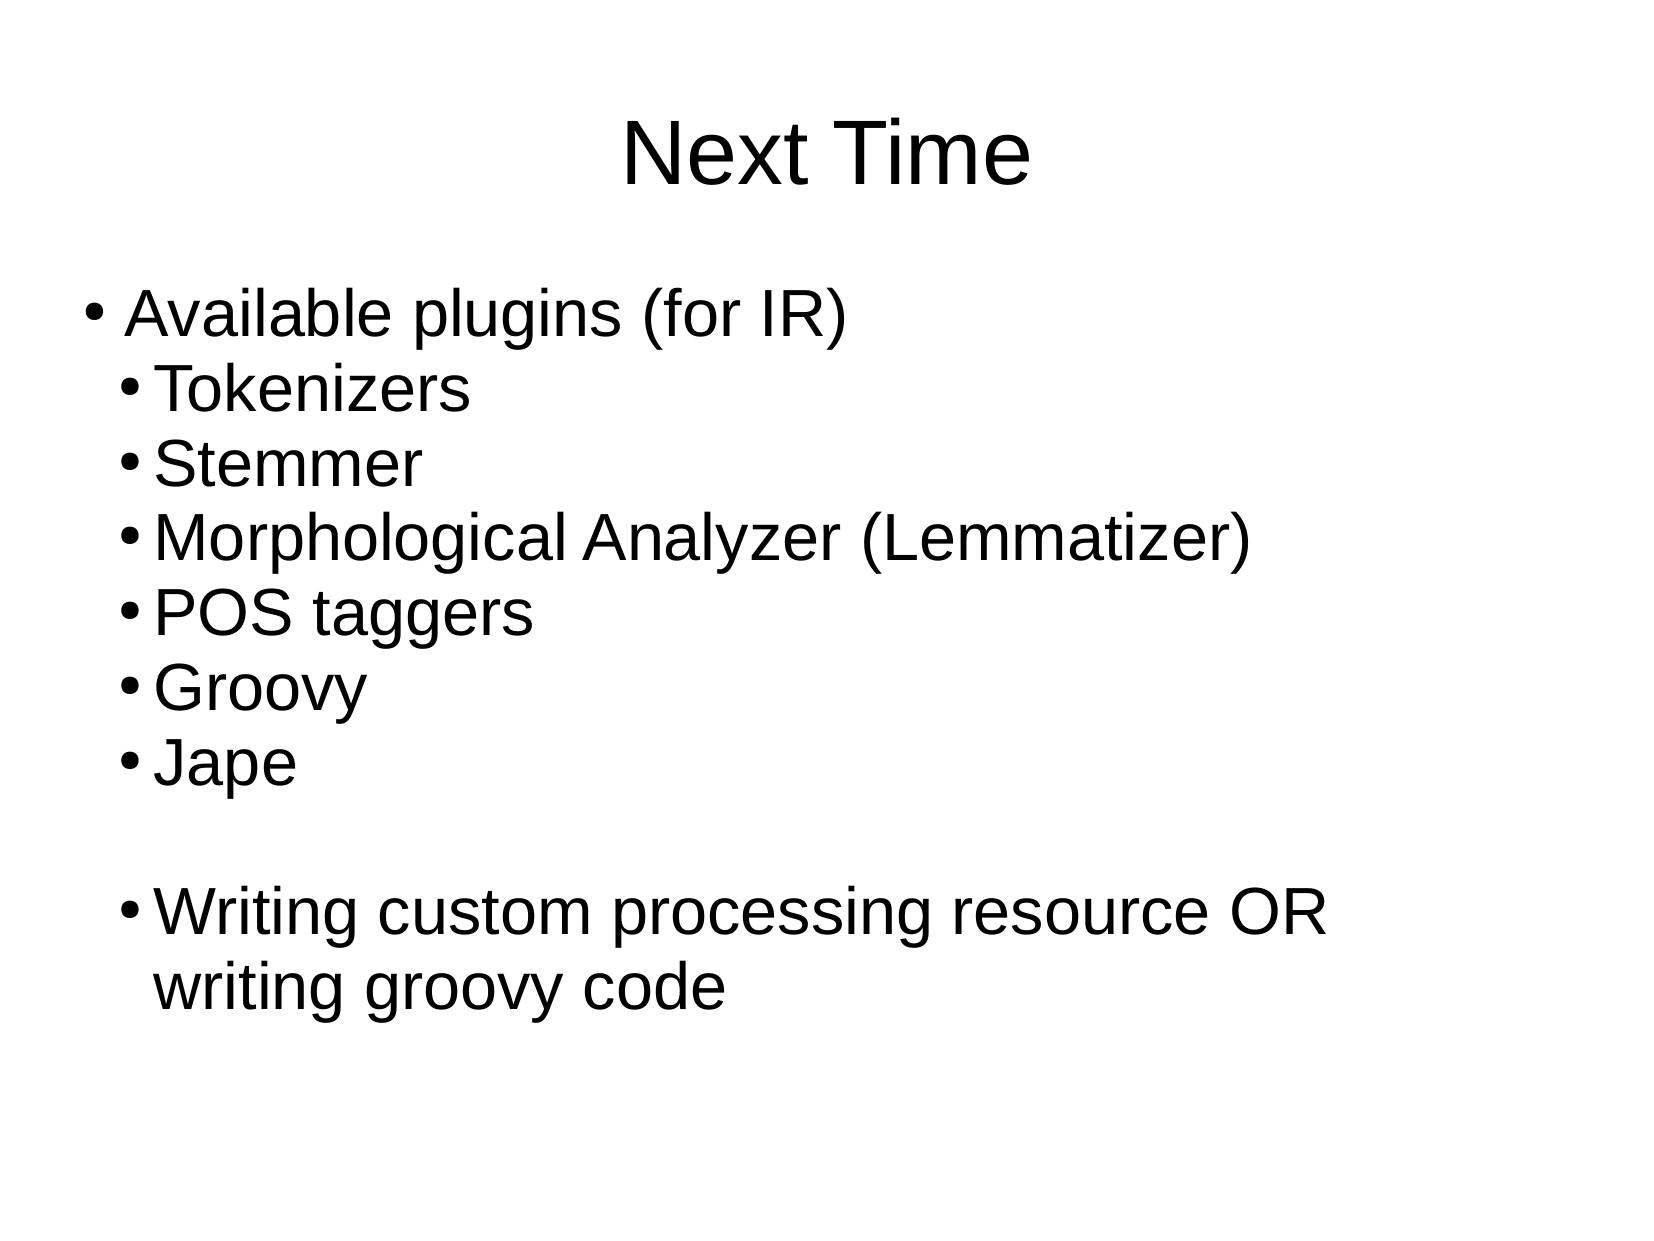

# Next Time
 Available plugins (for IR)
Tokenizers
Stemmer
Morphological Analyzer (Lemmatizer)
POS taggers
Groovy
Jape
Writing custom processing resource OR writing groovy code